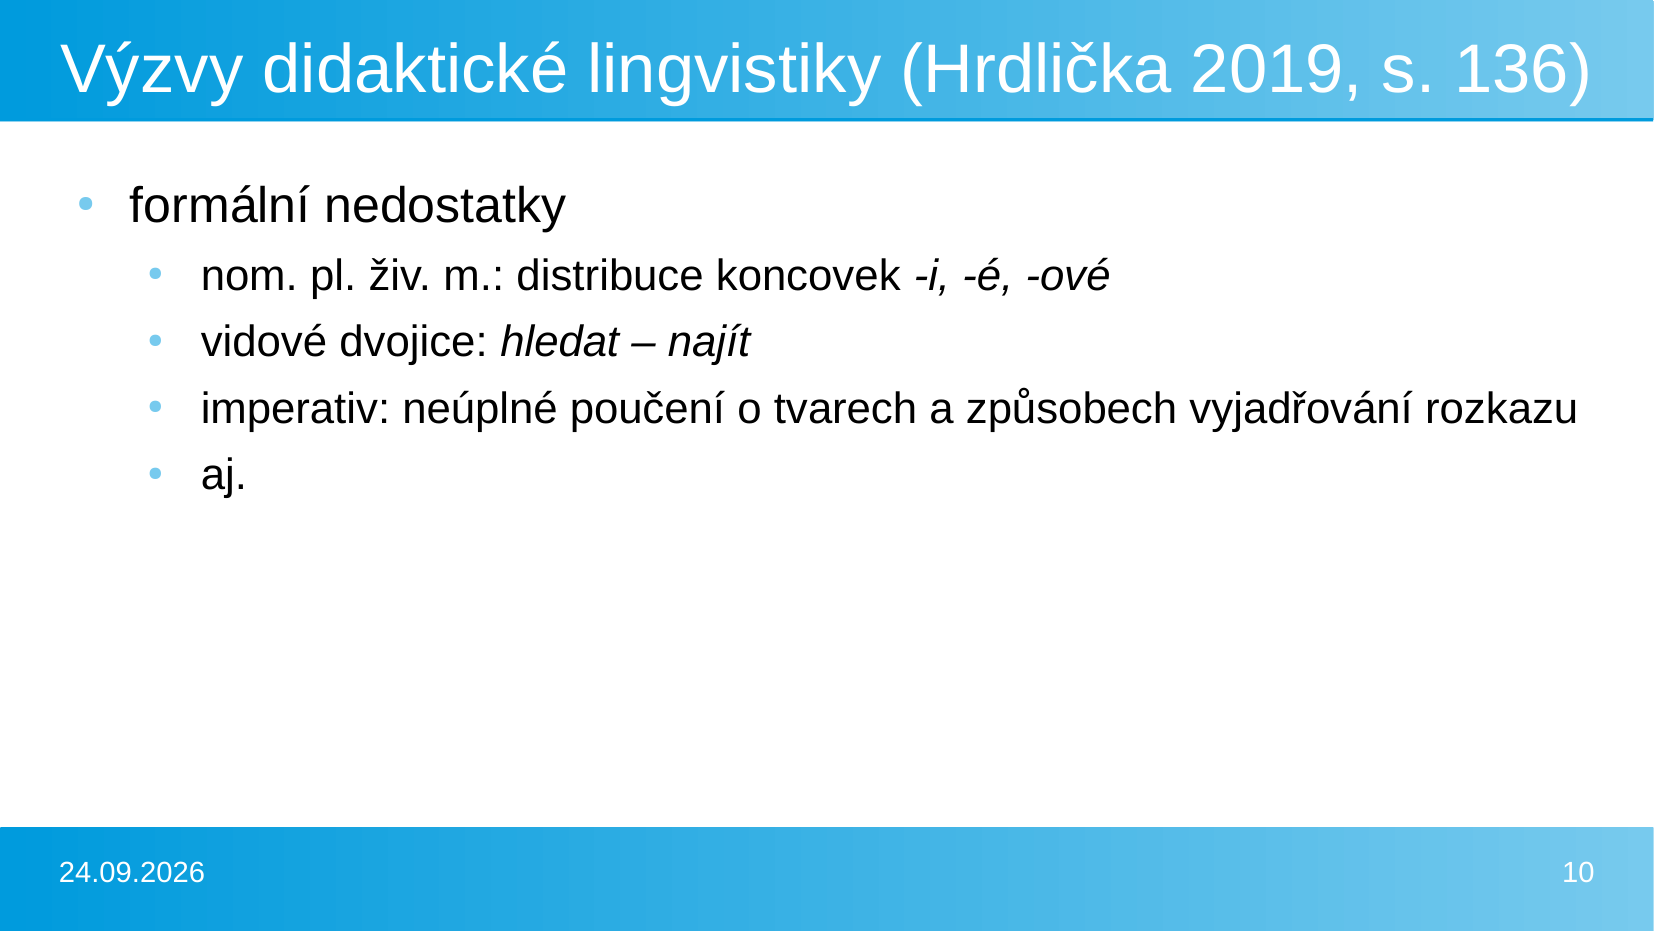

# Výzvy didaktické lingvistiky (Hrdlička 2019, s. 136)
formální nedostatky
nom. pl. živ. m.: distribuce koncovek -i, -é, -ové
vidové dvojice: hledat – najít
imperativ: neúplné poučení o tvarech a způsobech vyjadřování rozkazu
aj.
10